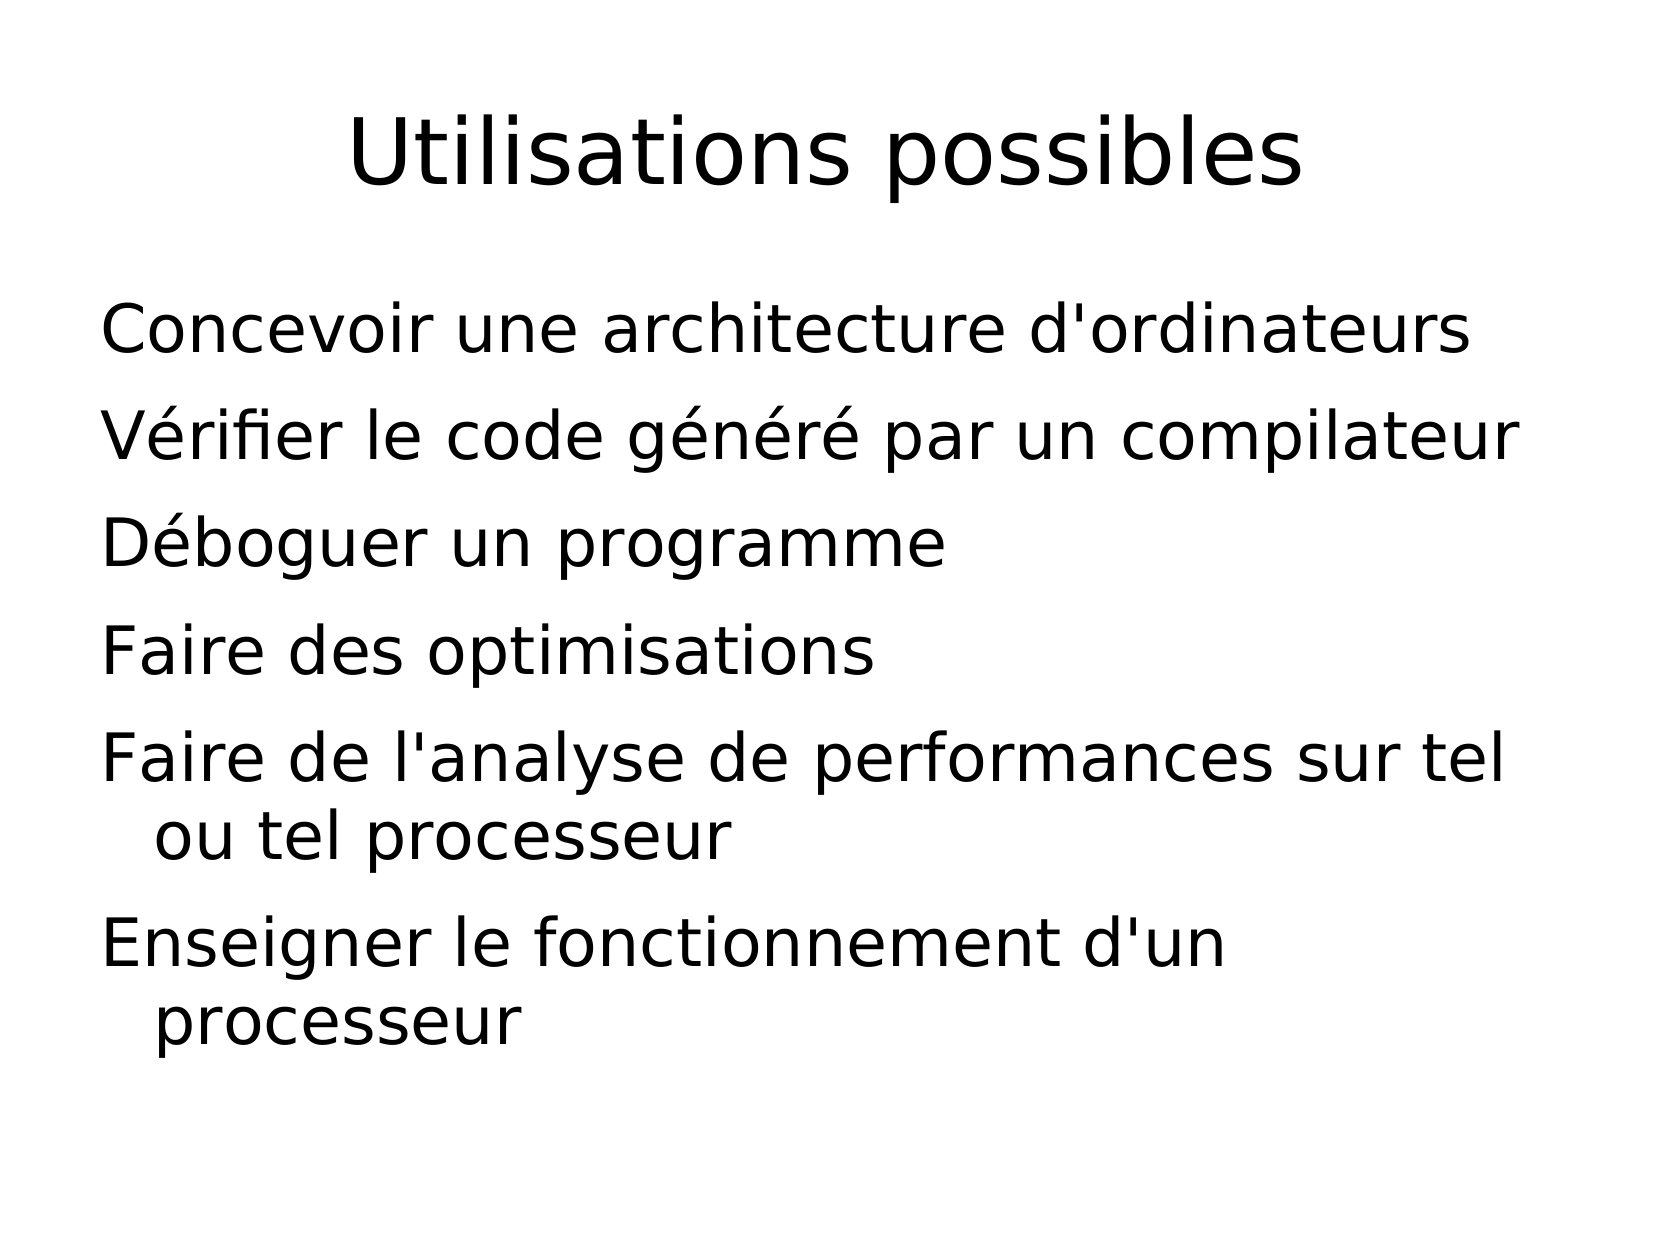

# Utilisations possibles
Concevoir une architecture d'ordinateurs
Vérifier le code généré par un compilateur
Déboguer un programme
Faire des optimisations
Faire de l'analyse de performances sur tel ou tel processeur
Enseigner le fonctionnement d'un processeur